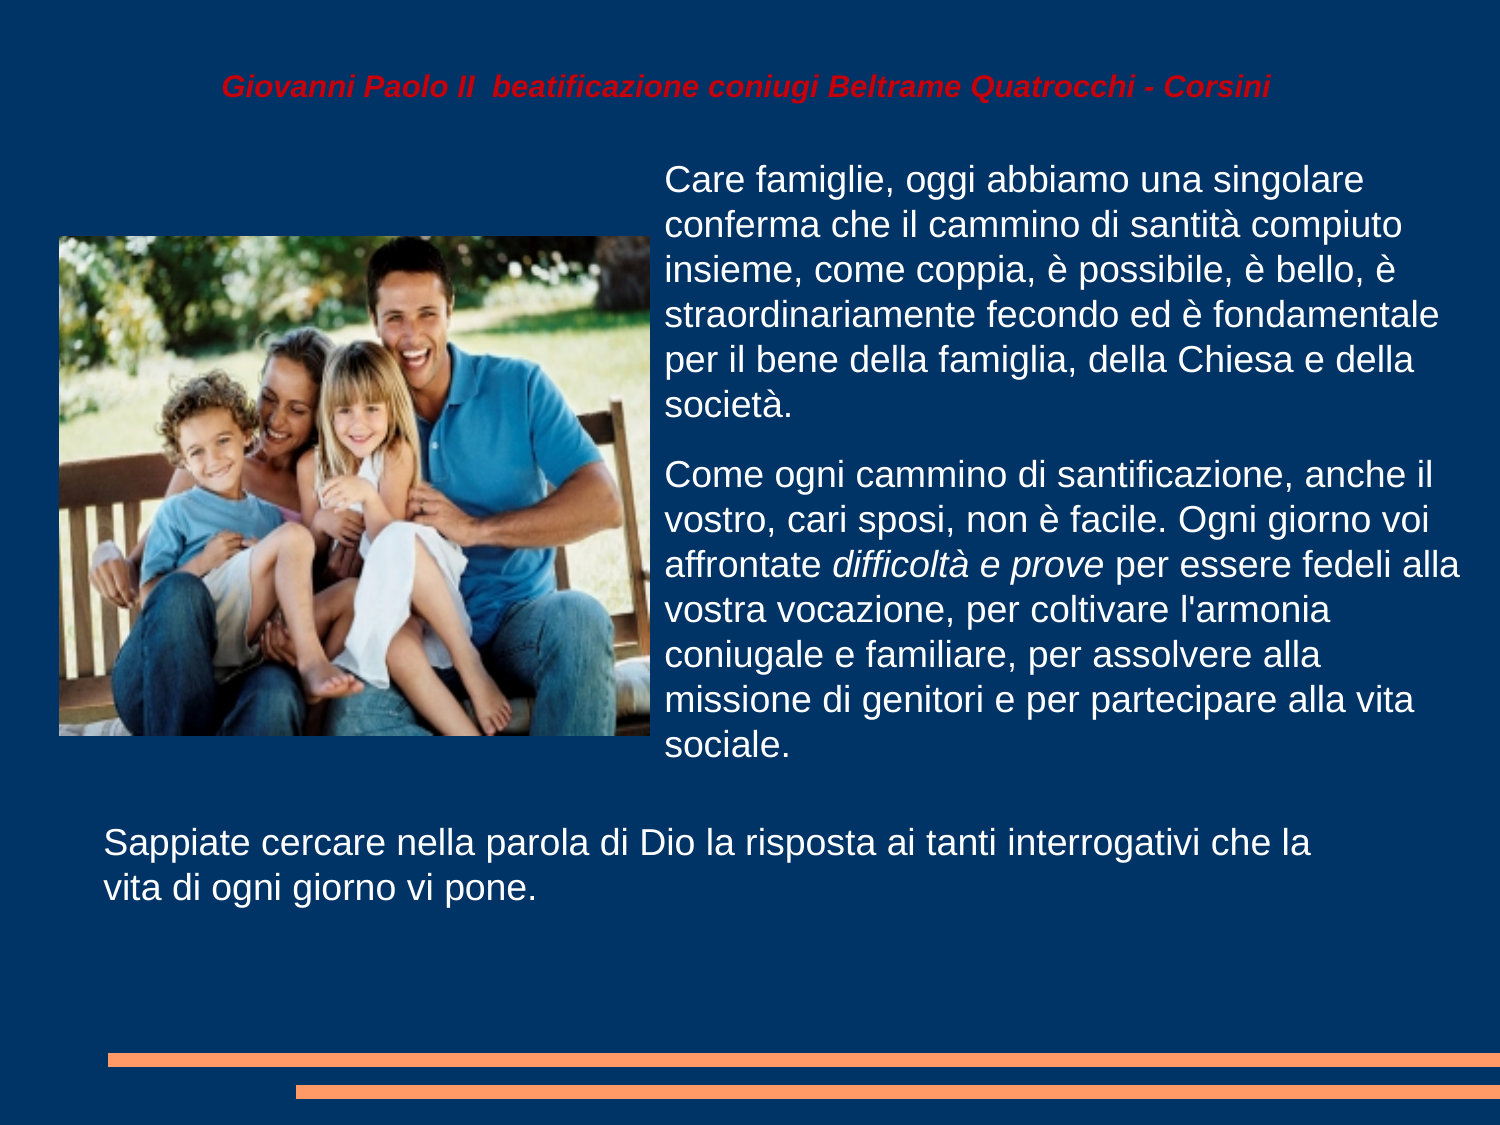

Giovanni Paolo II beatificazione coniugi Beltrame Quatrocchi - Corsini
Care famiglie, oggi abbiamo una singolare conferma che il cammino di santità compiuto insieme, come coppia, è possibile, è bello, è straordinariamente fecondo ed è fondamentale per il bene della famiglia, della Chiesa e della società.
Come ogni cammino di santificazione, anche il vostro, cari sposi, non è facile. Ogni giorno voi affrontate difficoltà e prove per essere fedeli alla vostra vocazione, per coltivare l'armonia coniugale e familiare, per assolvere alla missione di genitori e per partecipare alla vita sociale.
Sappiate cercare nella parola di Dio la risposta ai tanti interrogativi che la vita di ogni giorno vi pone.